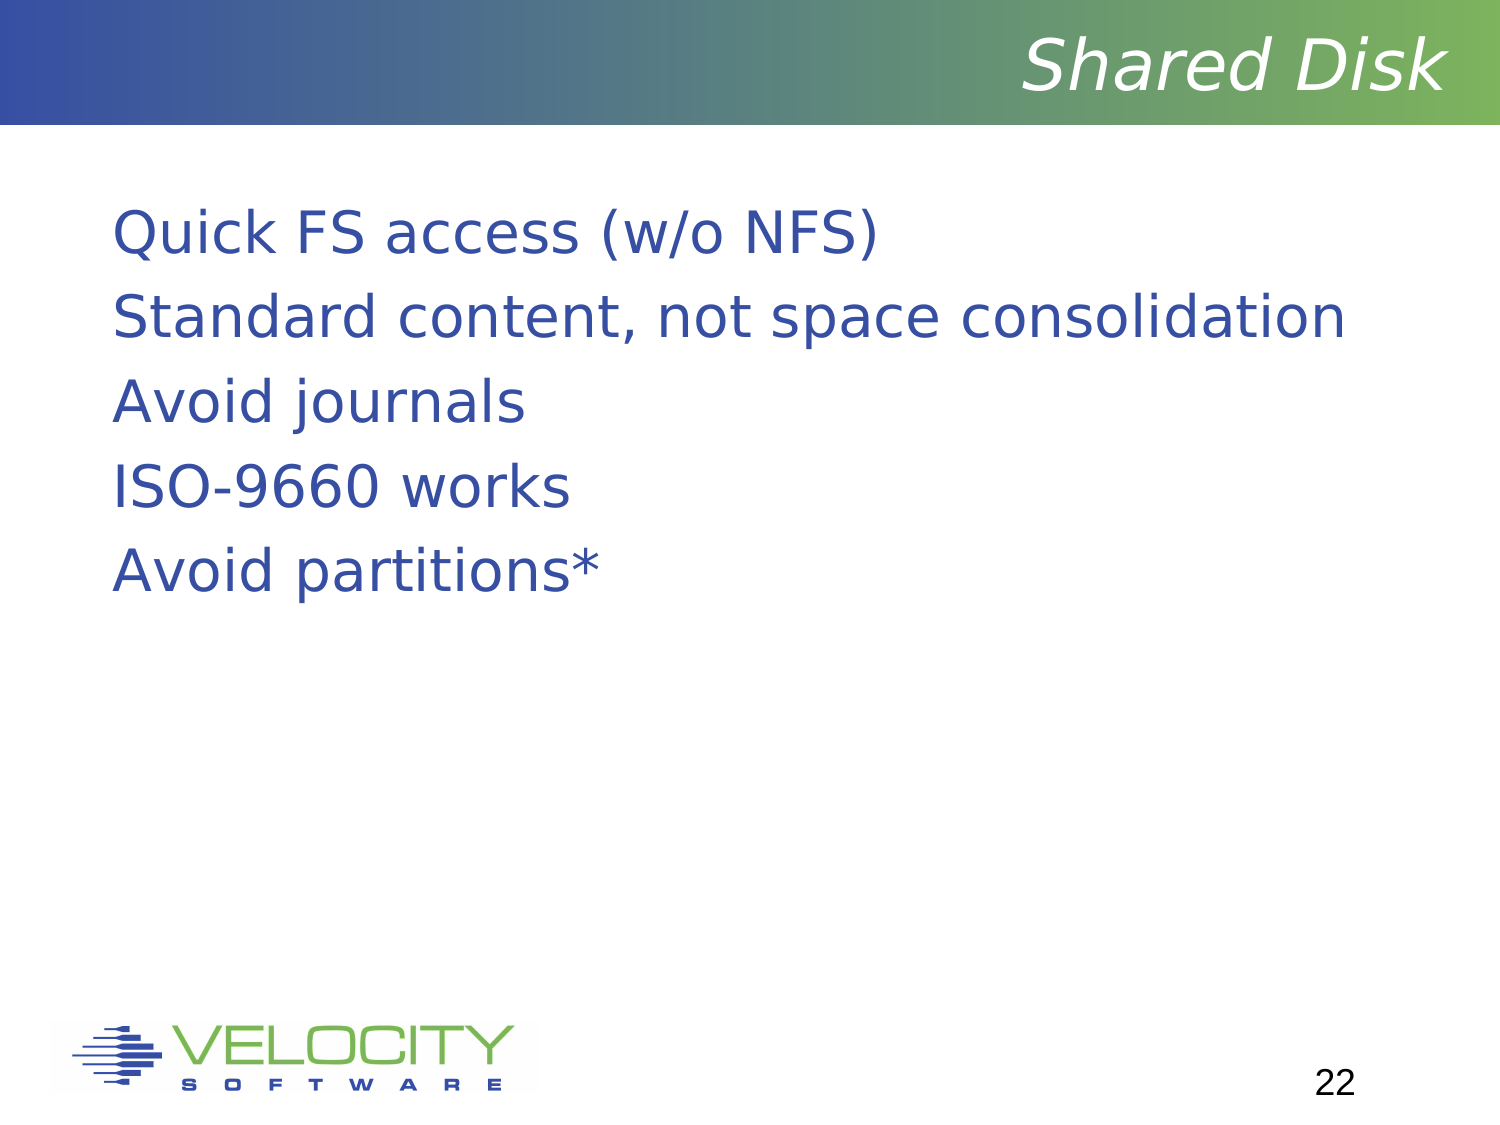

# Shared Disk
Quick FS access (w/o NFS)
Standard content, not space consolidation
Avoid journals
ISO-9660 works
Avoid partitions*
22